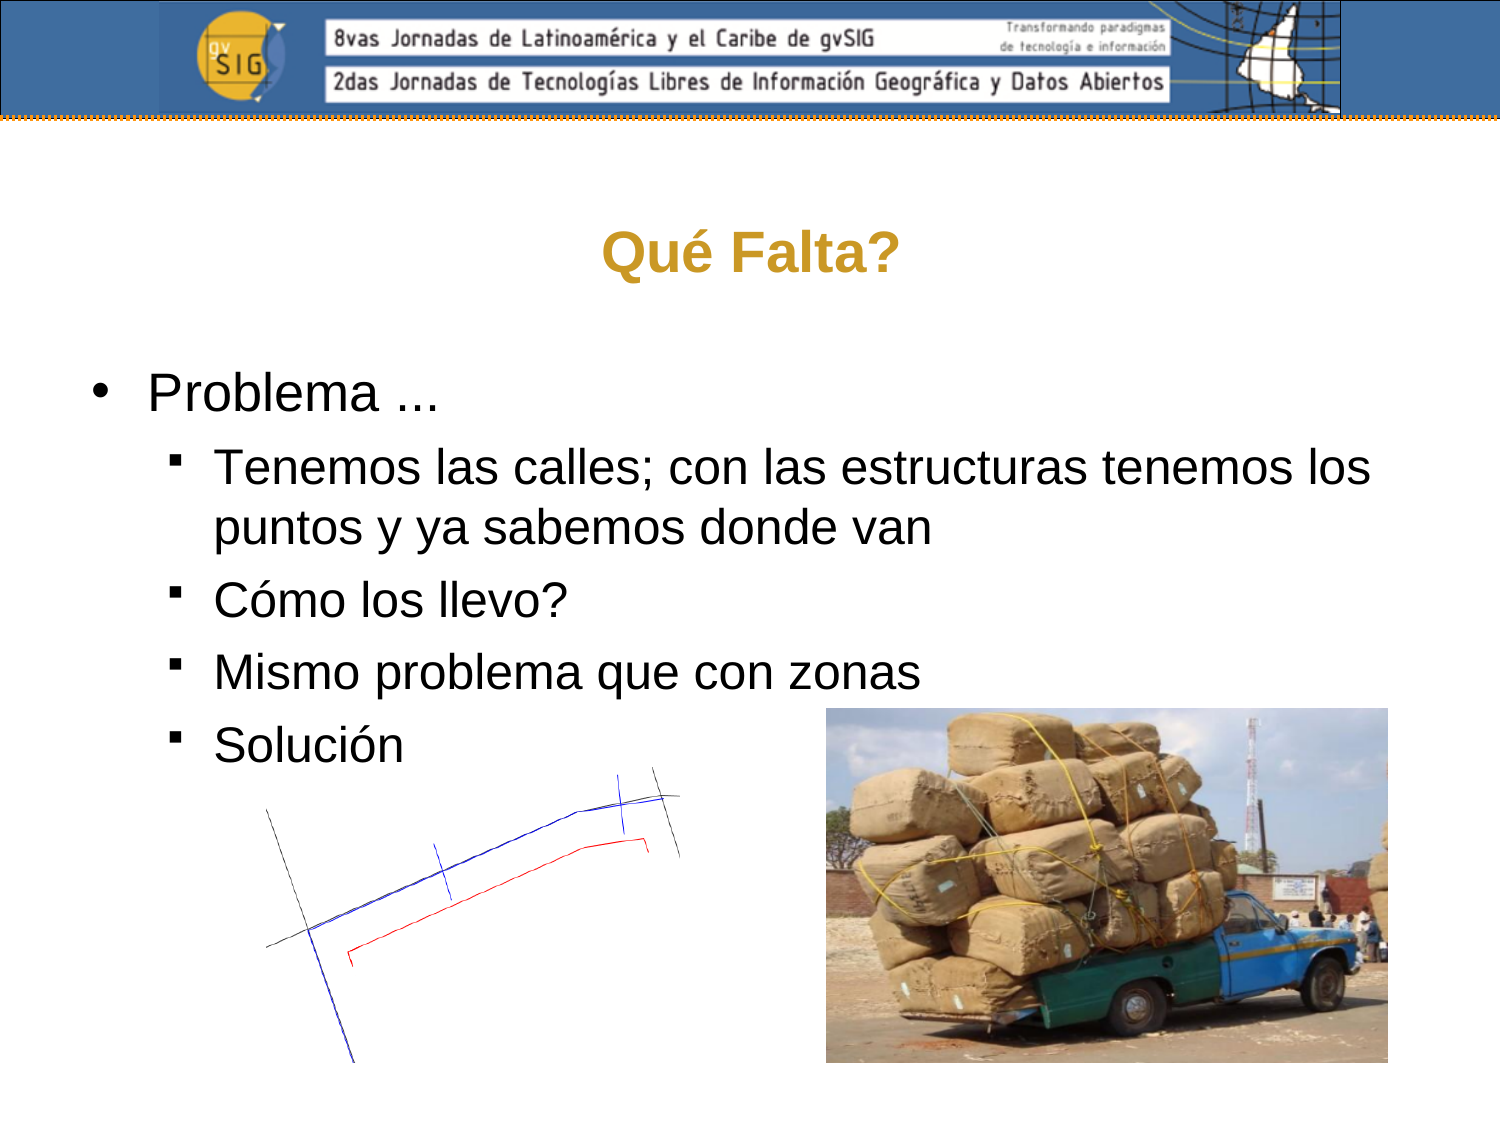

# Qué Falta?
Problema ...
Tenemos las calles; con las estructuras tenemos los puntos y ya sabemos donde van
Cómo los llevo?
Mismo problema que con zonas
Solución